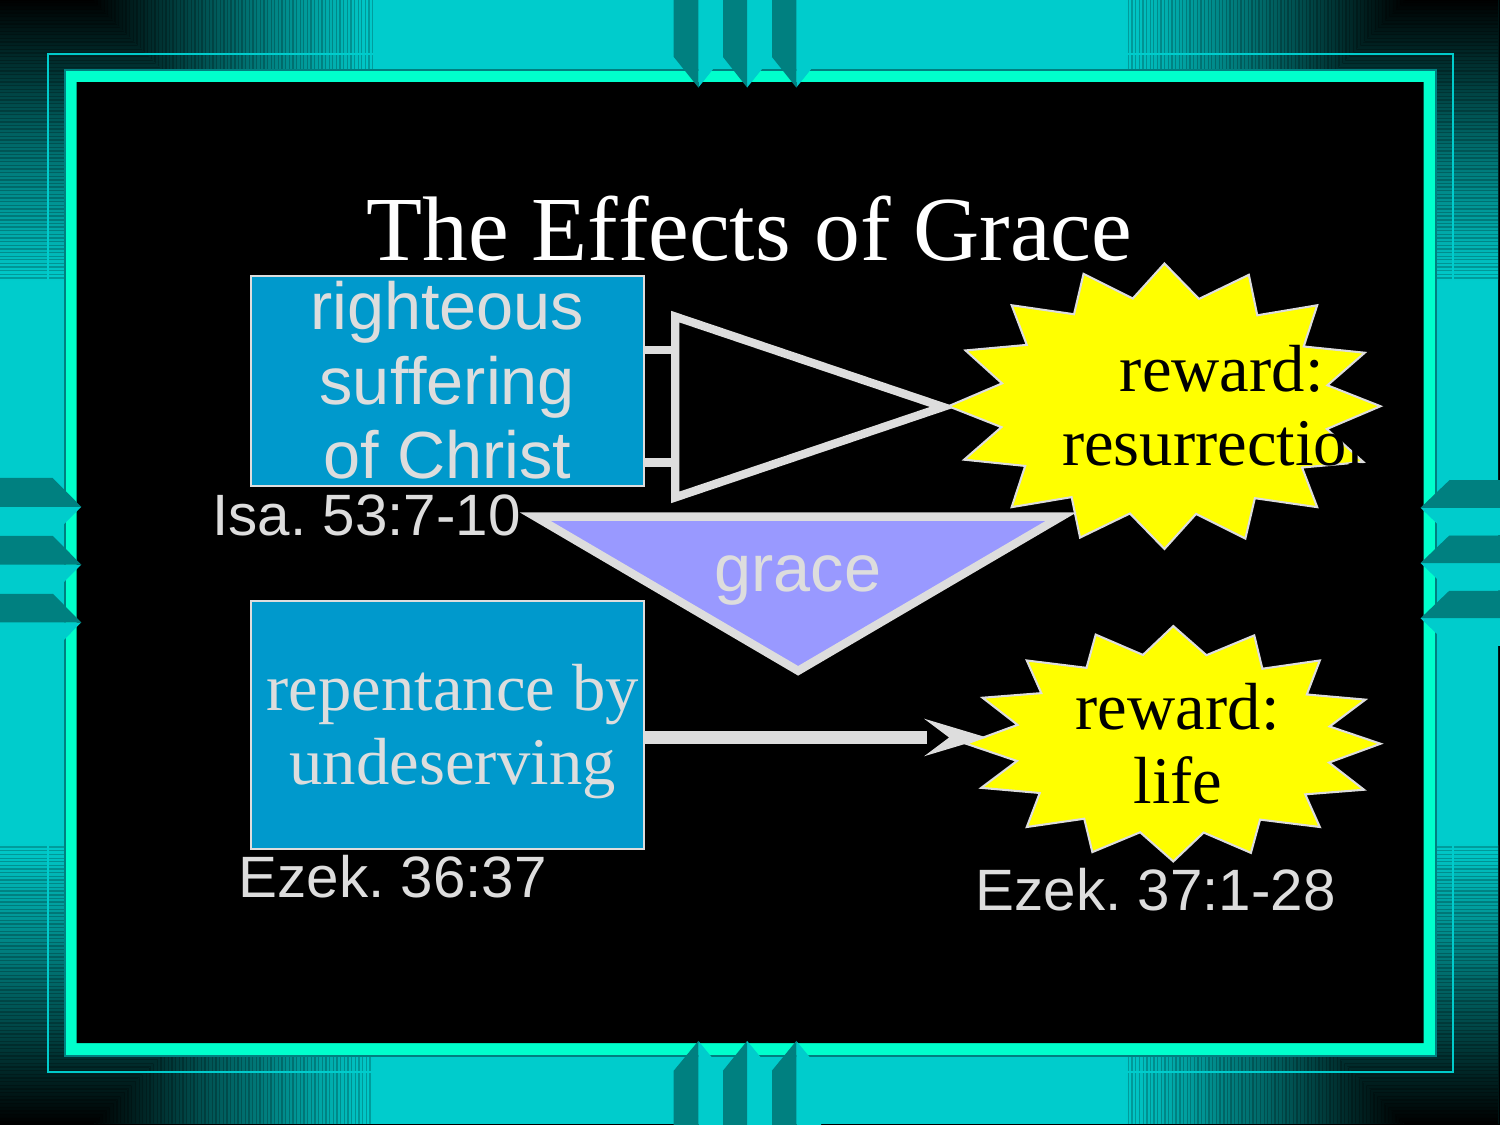

# The Effects of Grace
reward:
resurrection
righteous
suffering
of Christ
Isa. 53:7-10
grace
repentance by
undeserving
Ezek. 36:37
reward:
life
Ezek. 37:1-28